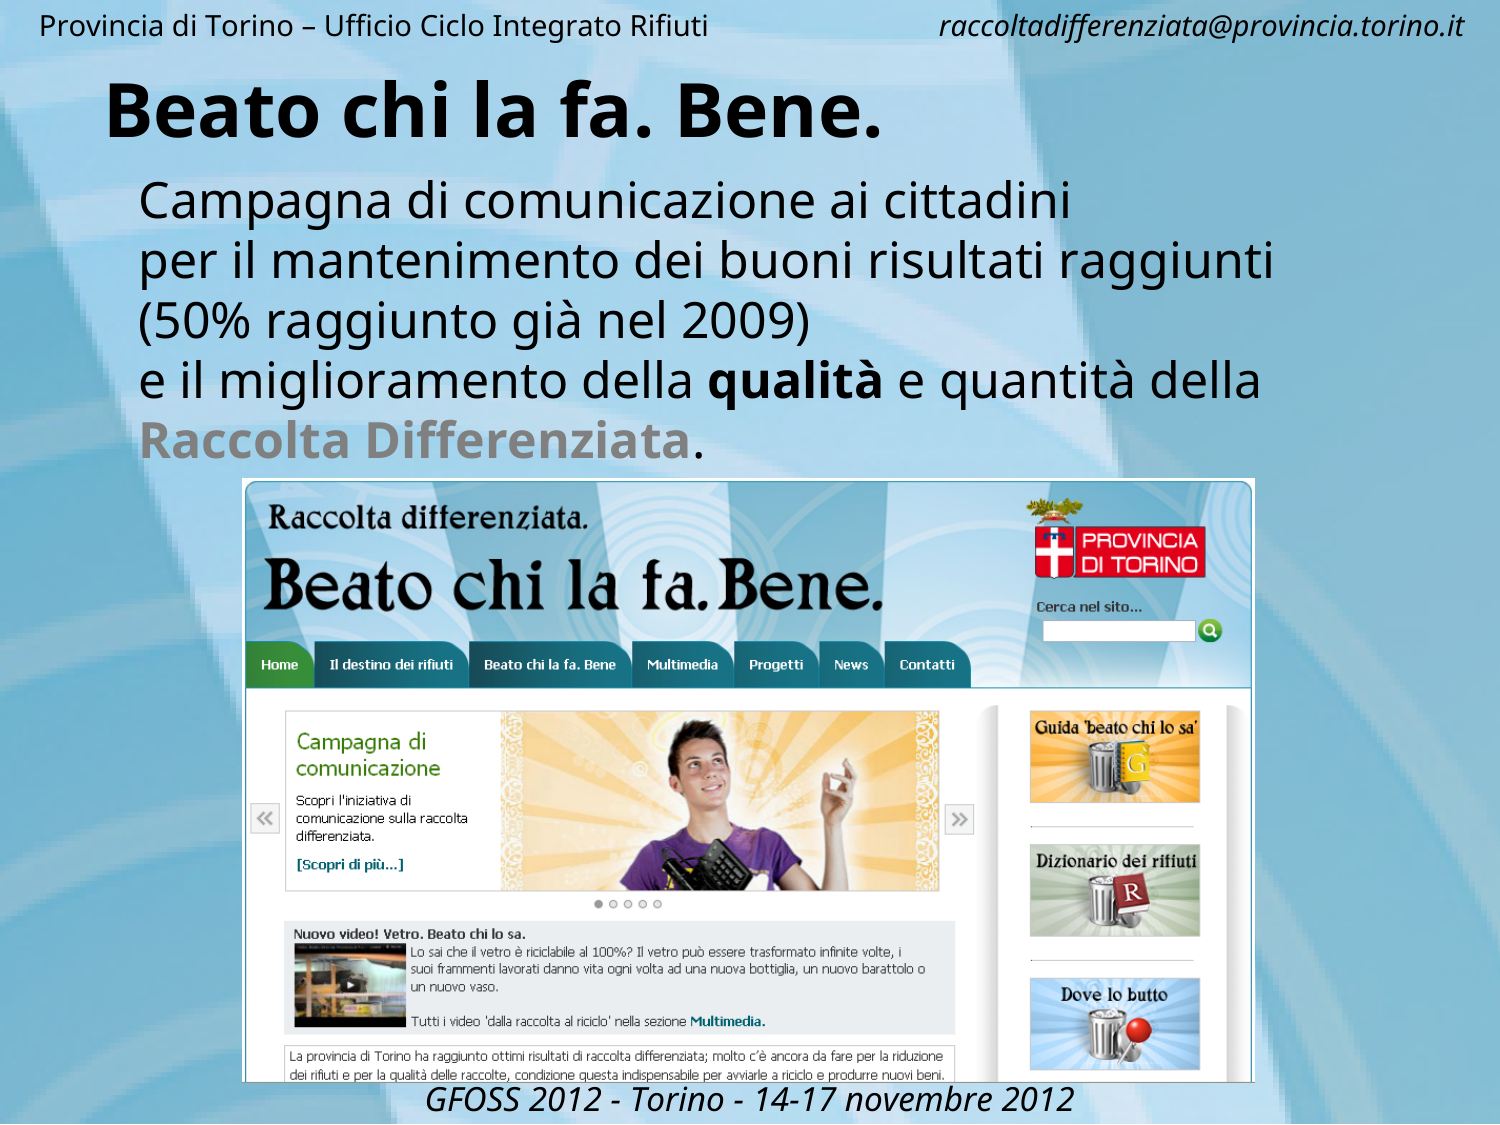

Beato chi la fa. Bene.
Campagna di comunicazione ai cittadini
per il mantenimento dei buoni risultati raggiunti (50% raggiunto già nel 2009)
e il miglioramento della qualità e quantità della Raccolta Differenziata.